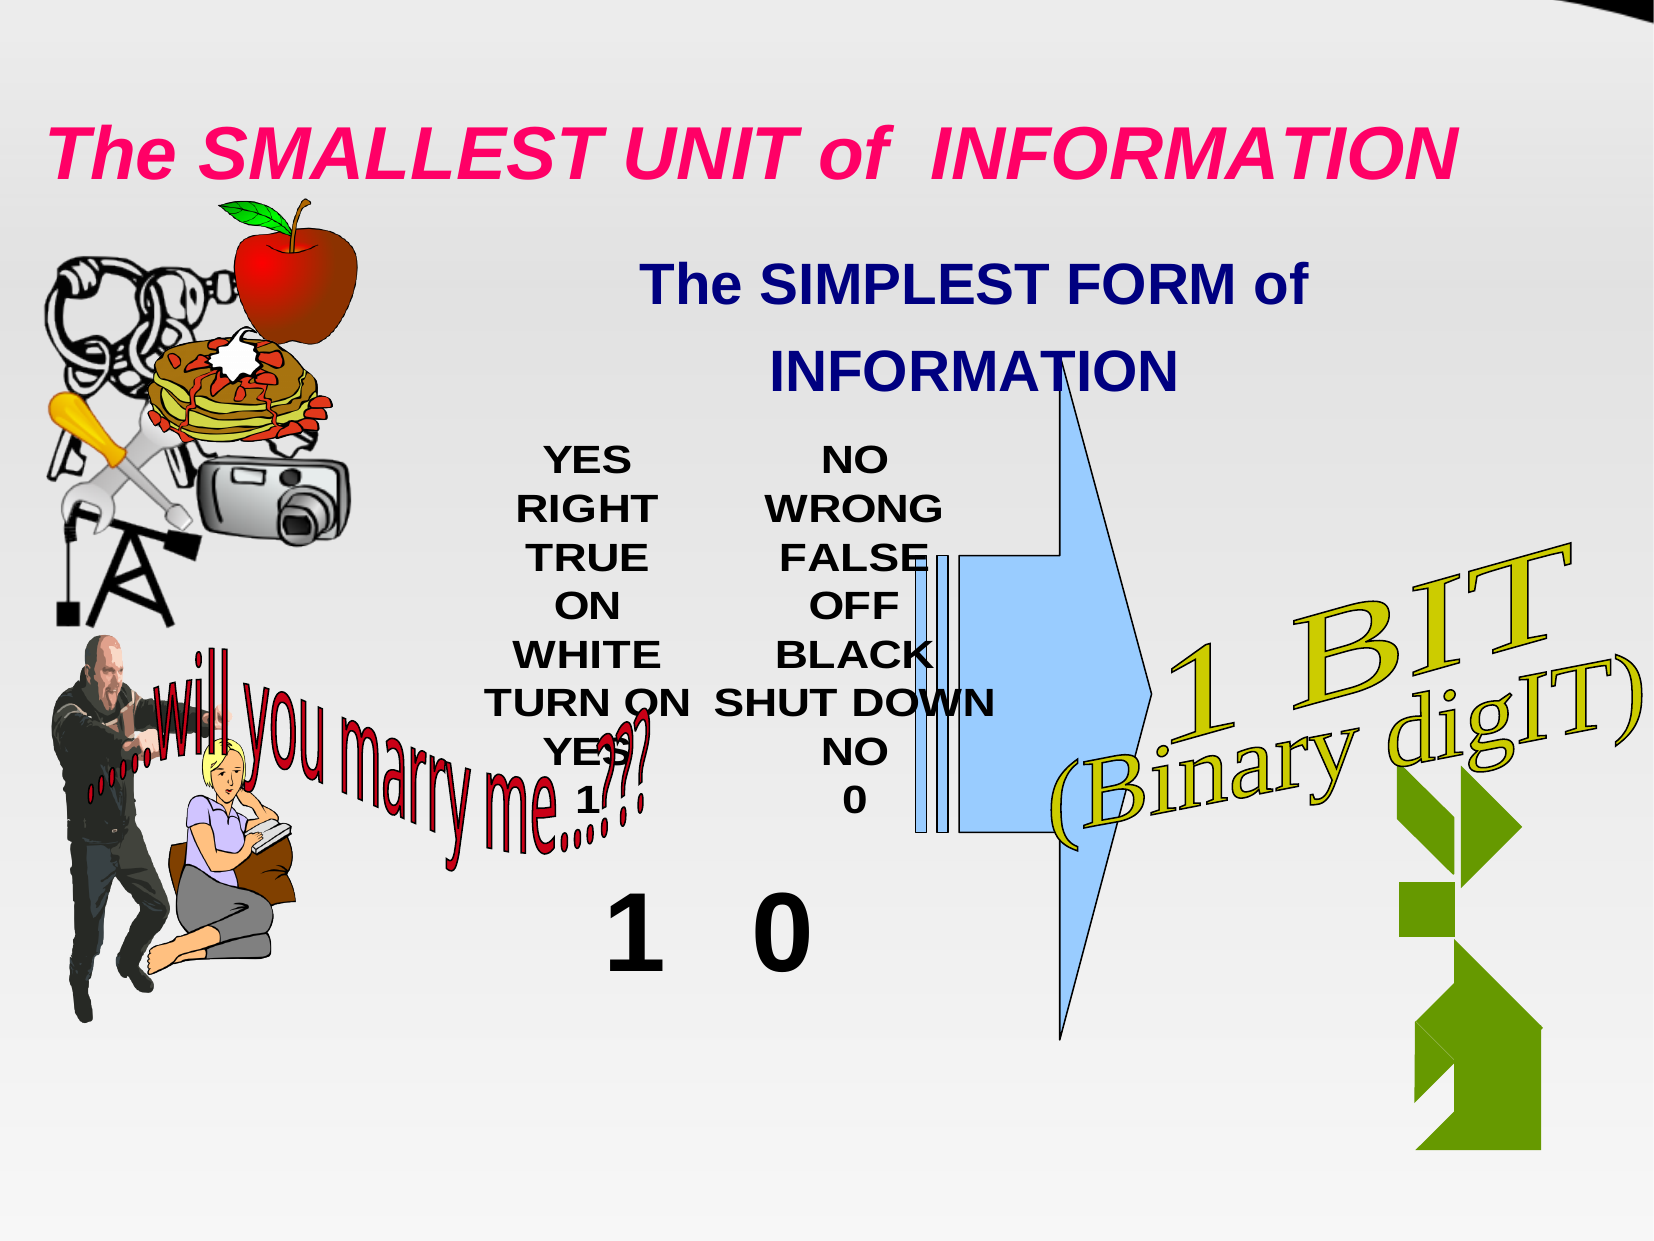

# The SMALLEST UNIT of INFORMATION
The SIMPLEST FORM of INFORMATION
1 BIT
......will you marry me...???
(Binary digIT)
1
0